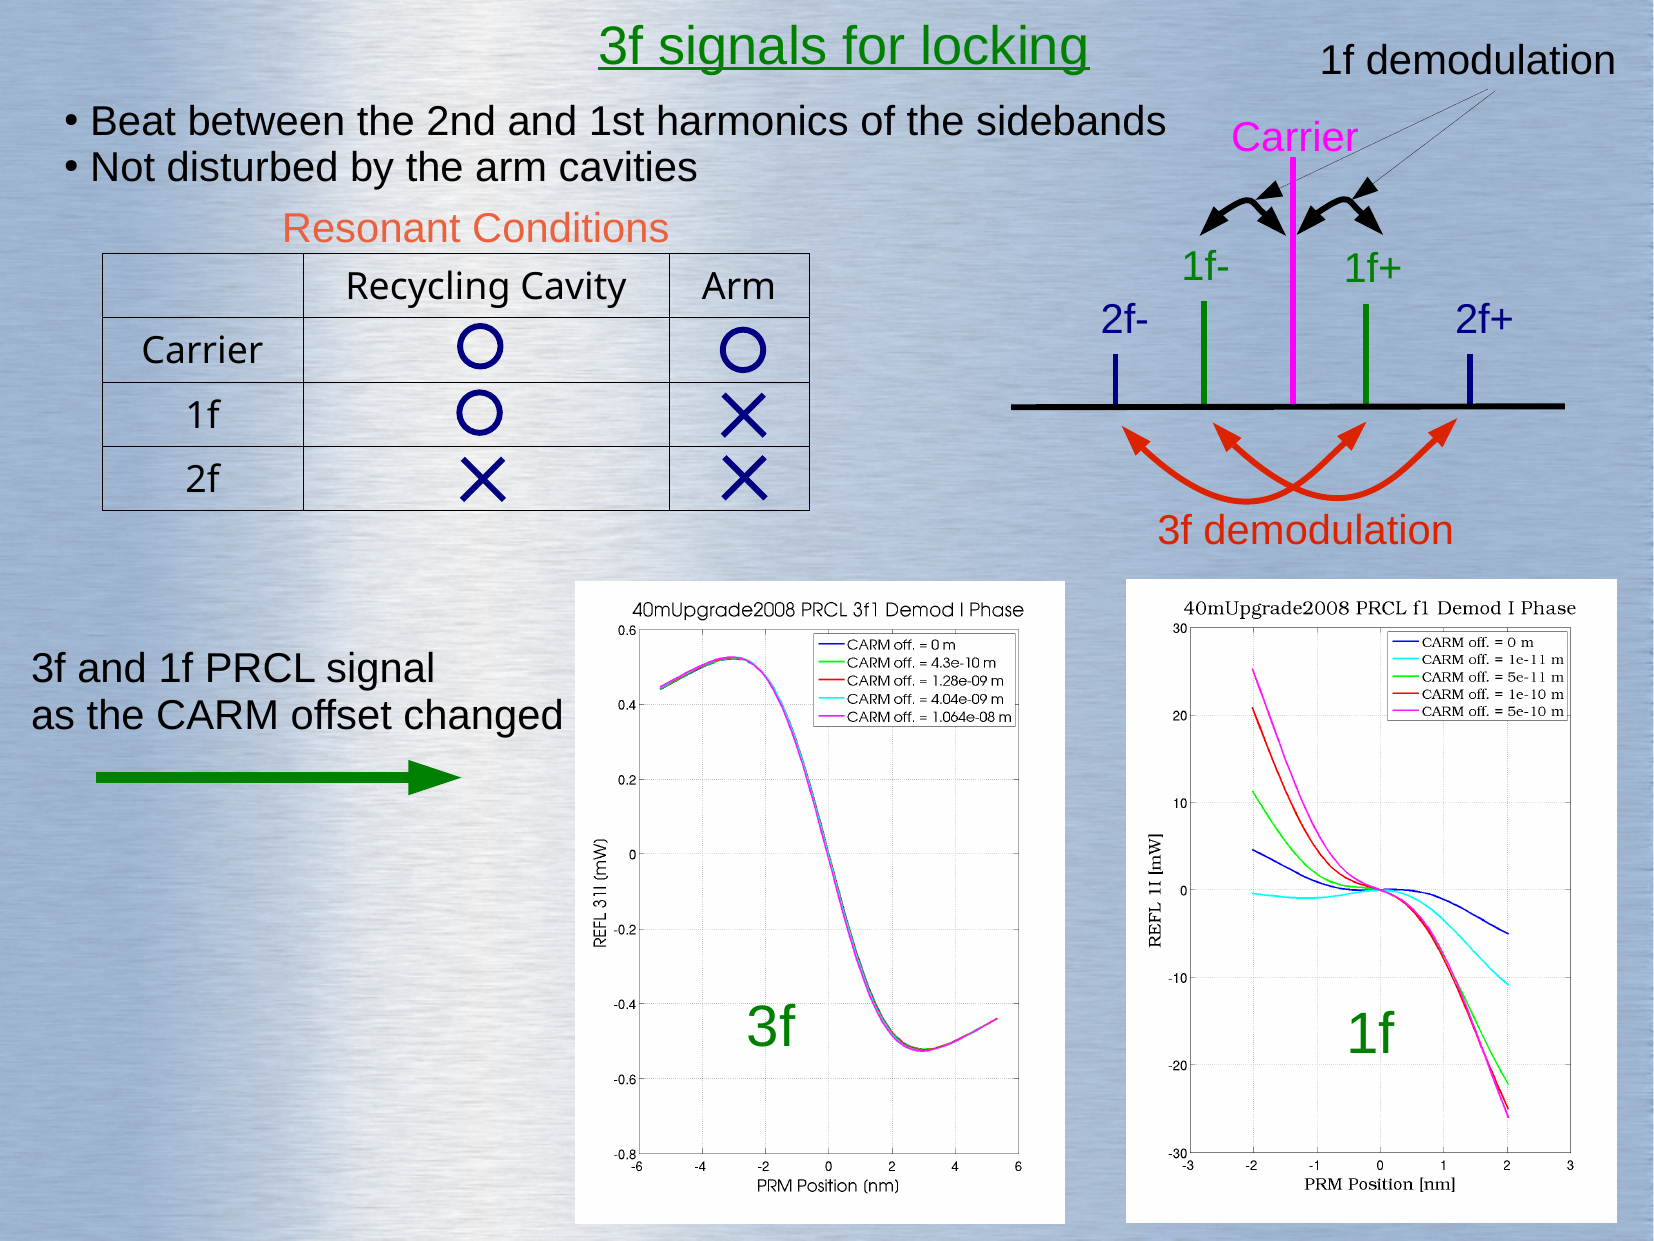

3f signals for locking
1f demodulation
 Beat between the 2nd and 1st harmonics of the sidebands
 Not disturbed by the arm cavities
Carrier
Resonant Conditions
1f-
1f+
| | Recycling Cavity | Arm |
| --- | --- | --- |
| Carrier | | |
| 1f | | |
| 2f | | |
2f-
2f+
3f demodulation
3f and 1f PRCL signal
as the CARM offset changed
3f
1f